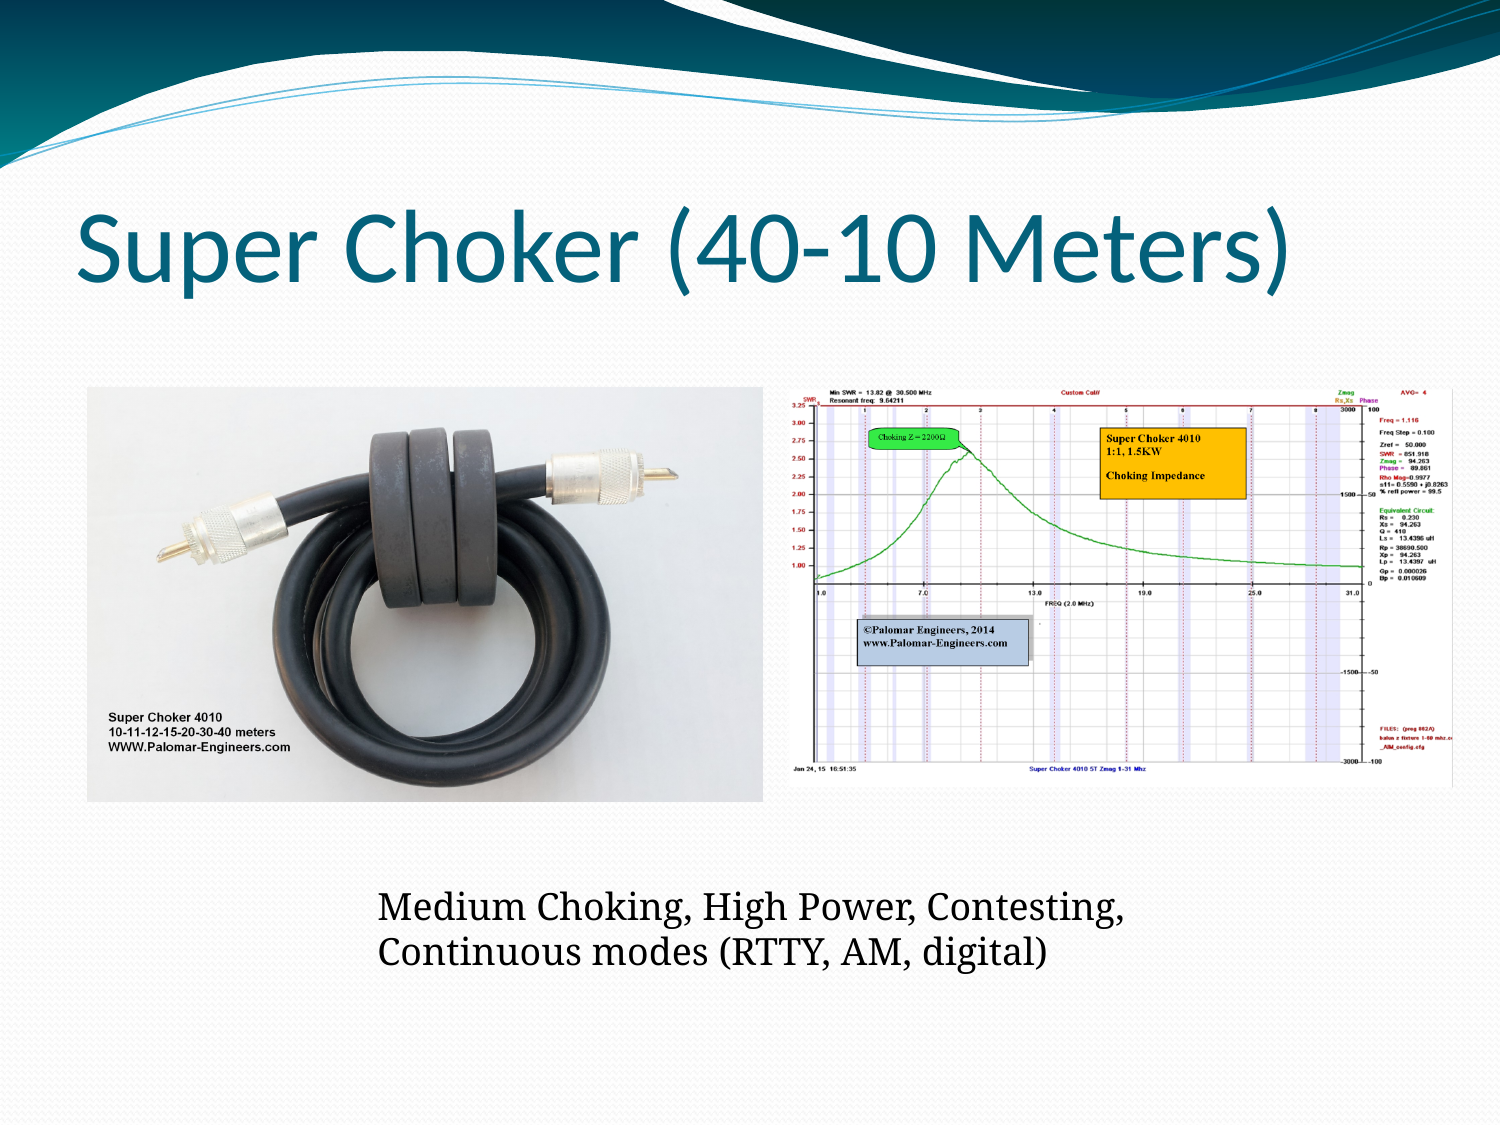

# Super Choker (40-10 Meters)
Medium Choking, High Power, Contesting, Continuous modes (RTTY, AM, digital)